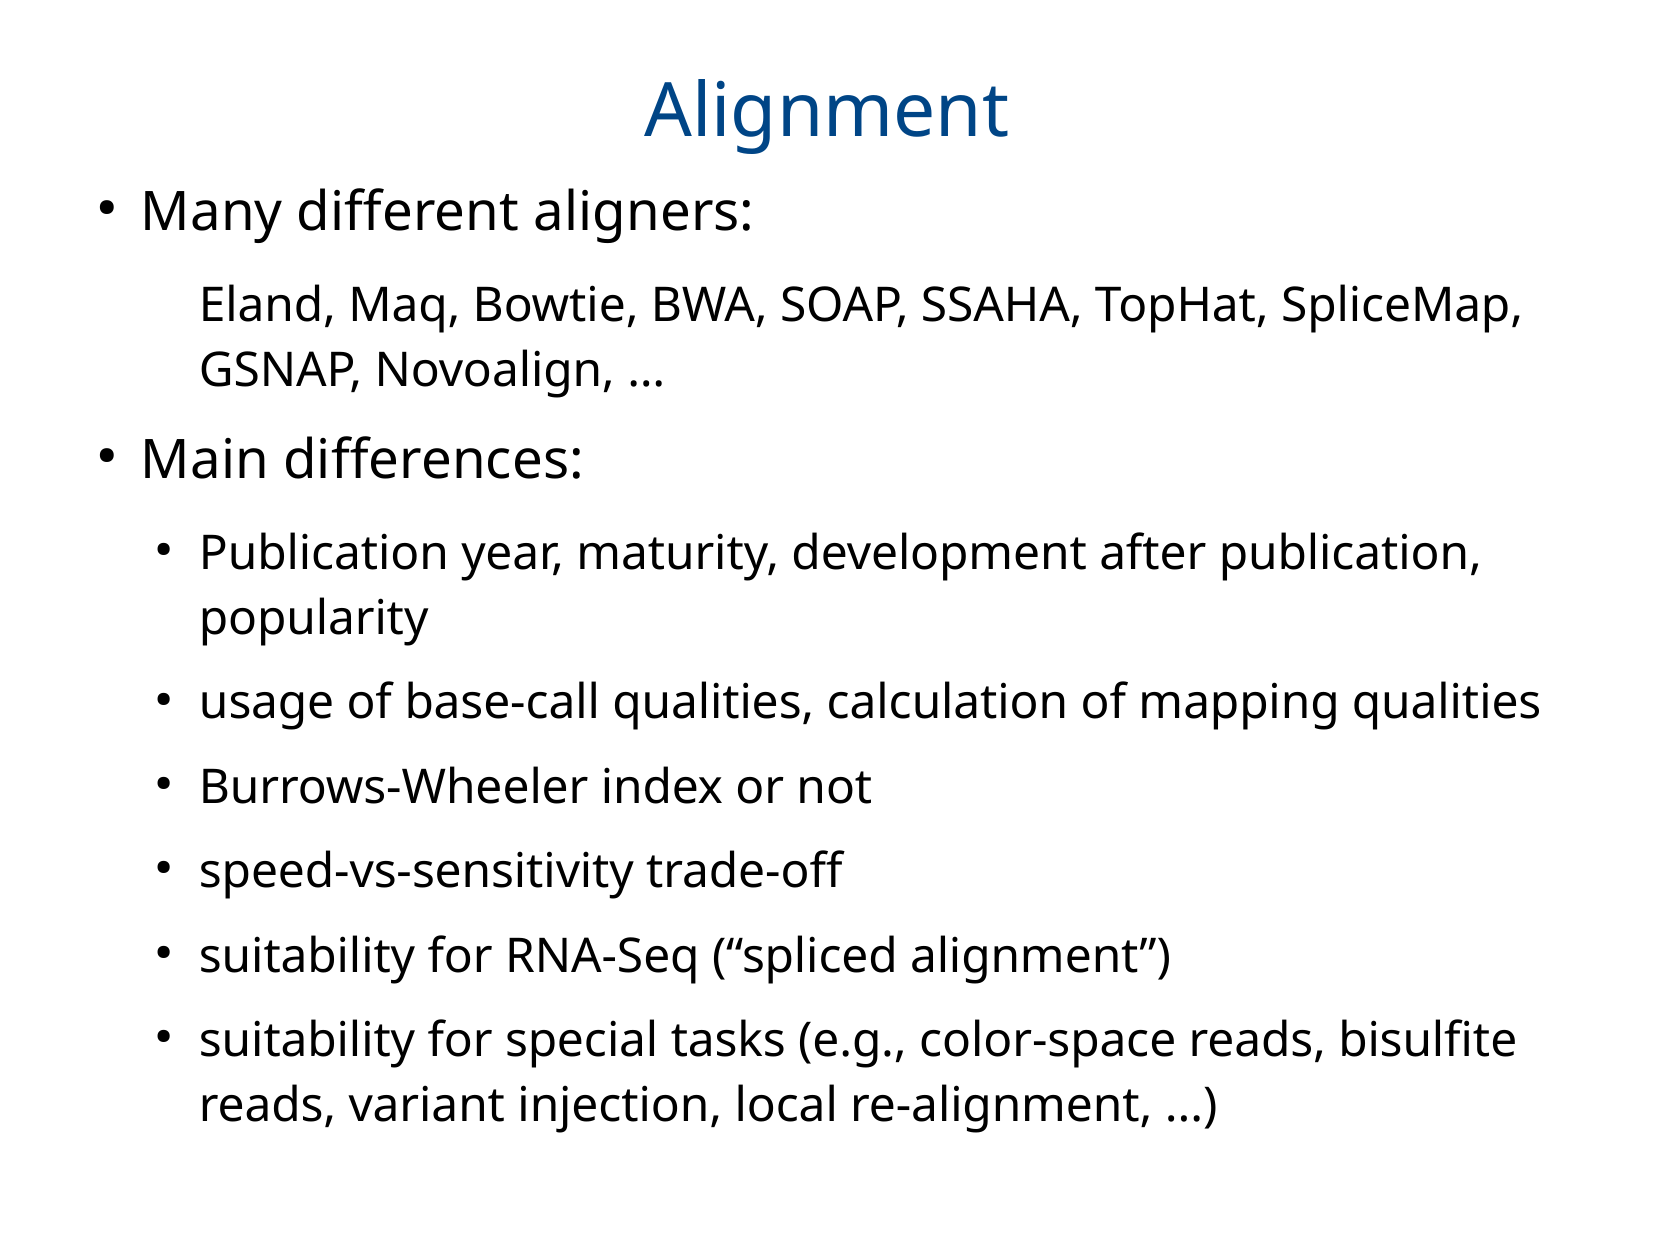

# Alignment
Many different aligners:
Eland, Maq, Bowtie, BWA, SOAP, SSAHA, TopHat, SpliceMap, GSNAP, Novoalign, …
Main differences:
Publication year, maturity, development after publication, popularity
usage of base-call qualities, calculation of mapping qualities
Burrows-Wheeler index or not
speed-vs-sensitivity trade-off
suitability for RNA-Seq (“spliced alignment”)
suitability for special tasks (e.g., color-space reads, bisulfite reads, variant injection, local re-alignment, ...)